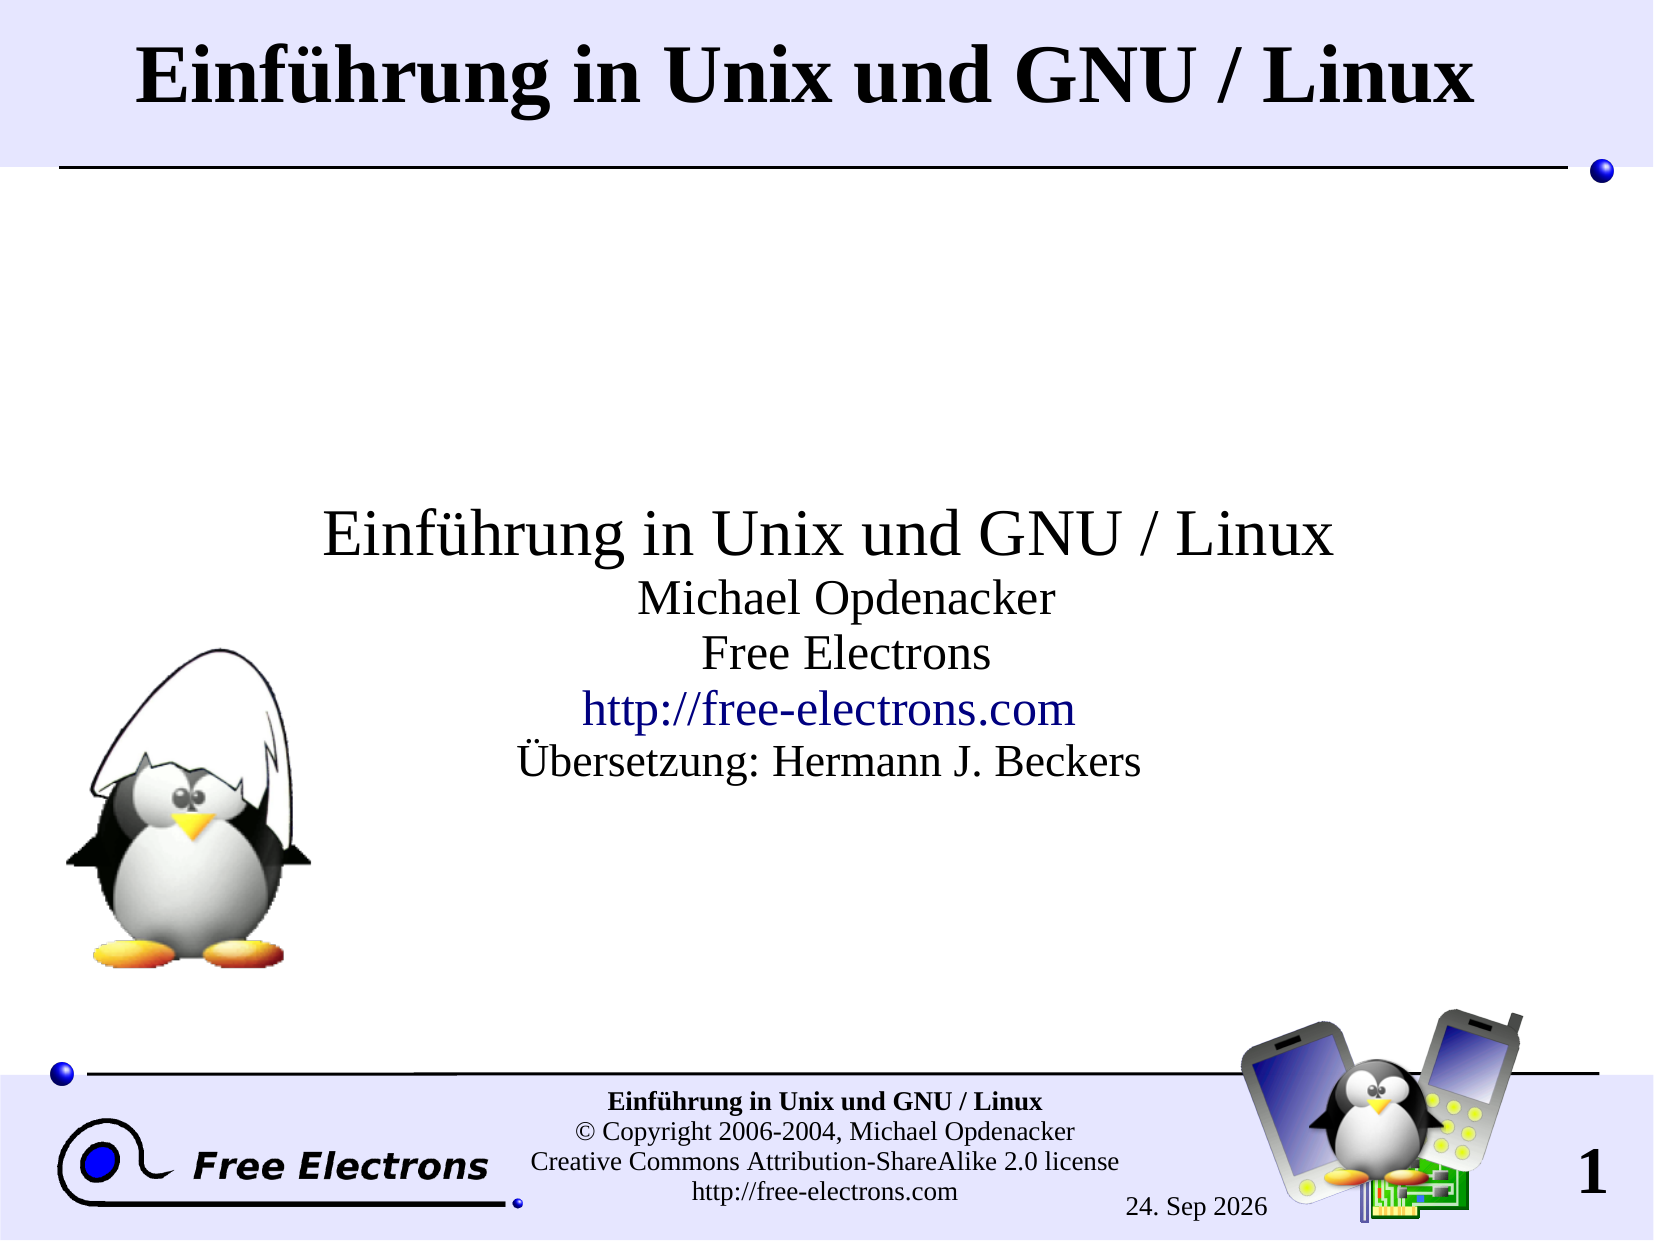

# Einführung in Unix und GNU / Linux
Einführung in Unix und GNU / Linux
Michael Opdenacker
Free Electrons
http://free-electrons.com
Übersetzung: Hermann J. Beckers